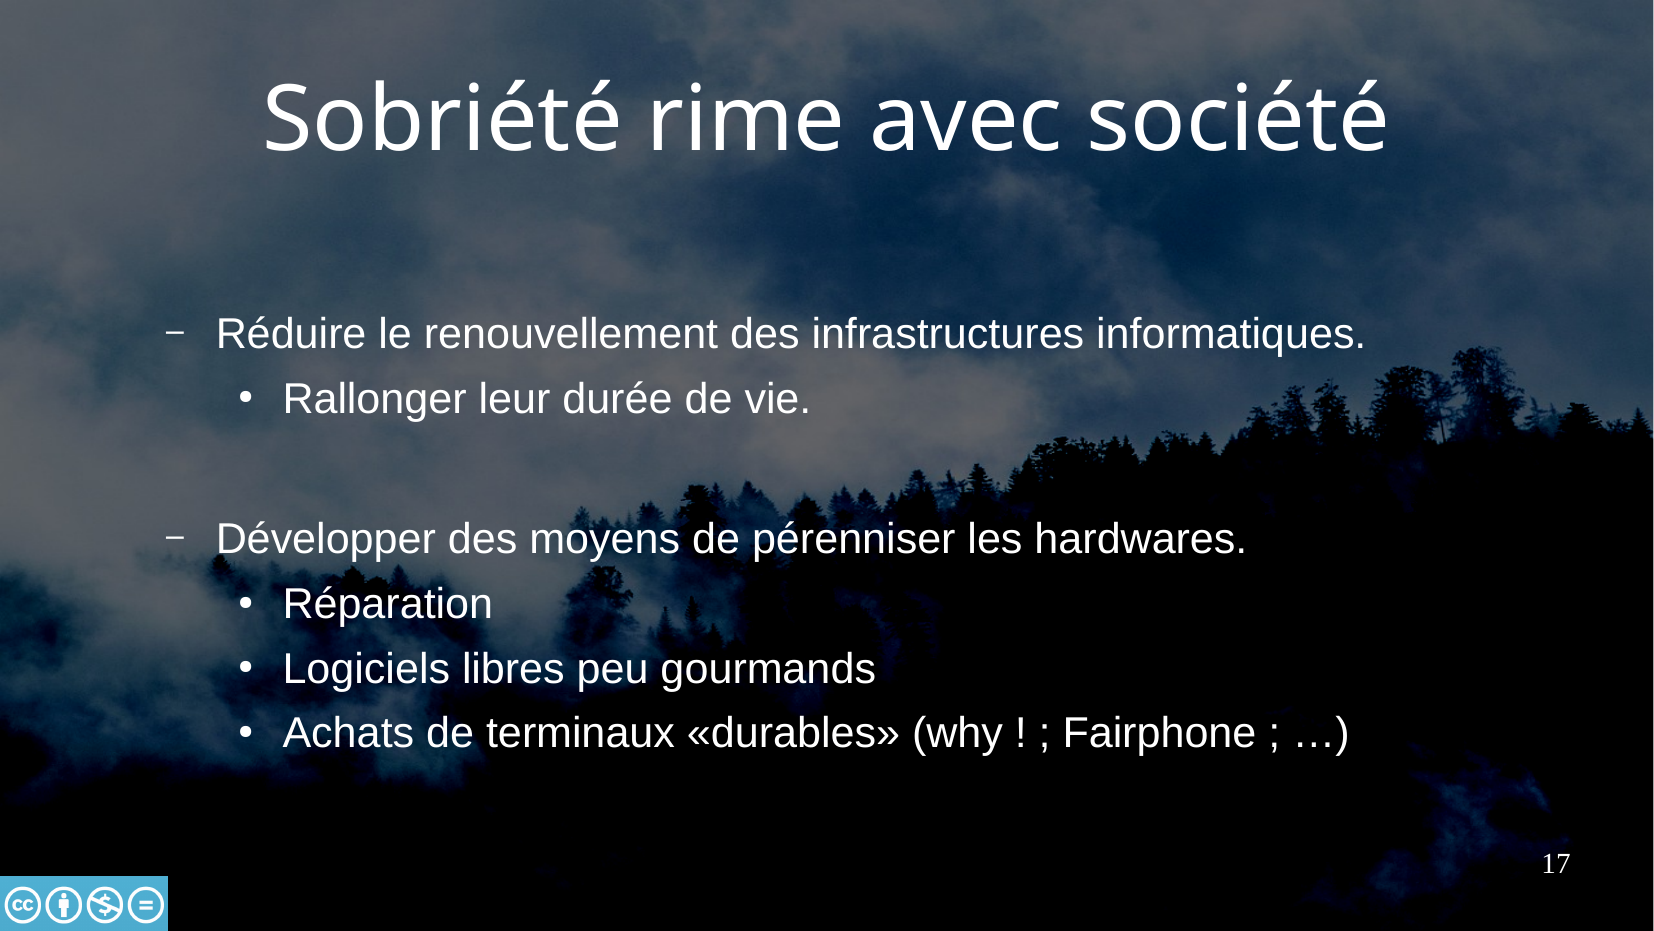

# Sobriété rime avec société
Réduire le renouvellement des infrastructures informatiques.
Rallonger leur durée de vie.
Développer des moyens de pérenniser les hardwares.
Réparation
Logiciels libres peu gourmands
Achats de terminaux «durables» (why ! ; Fairphone ; …)
17